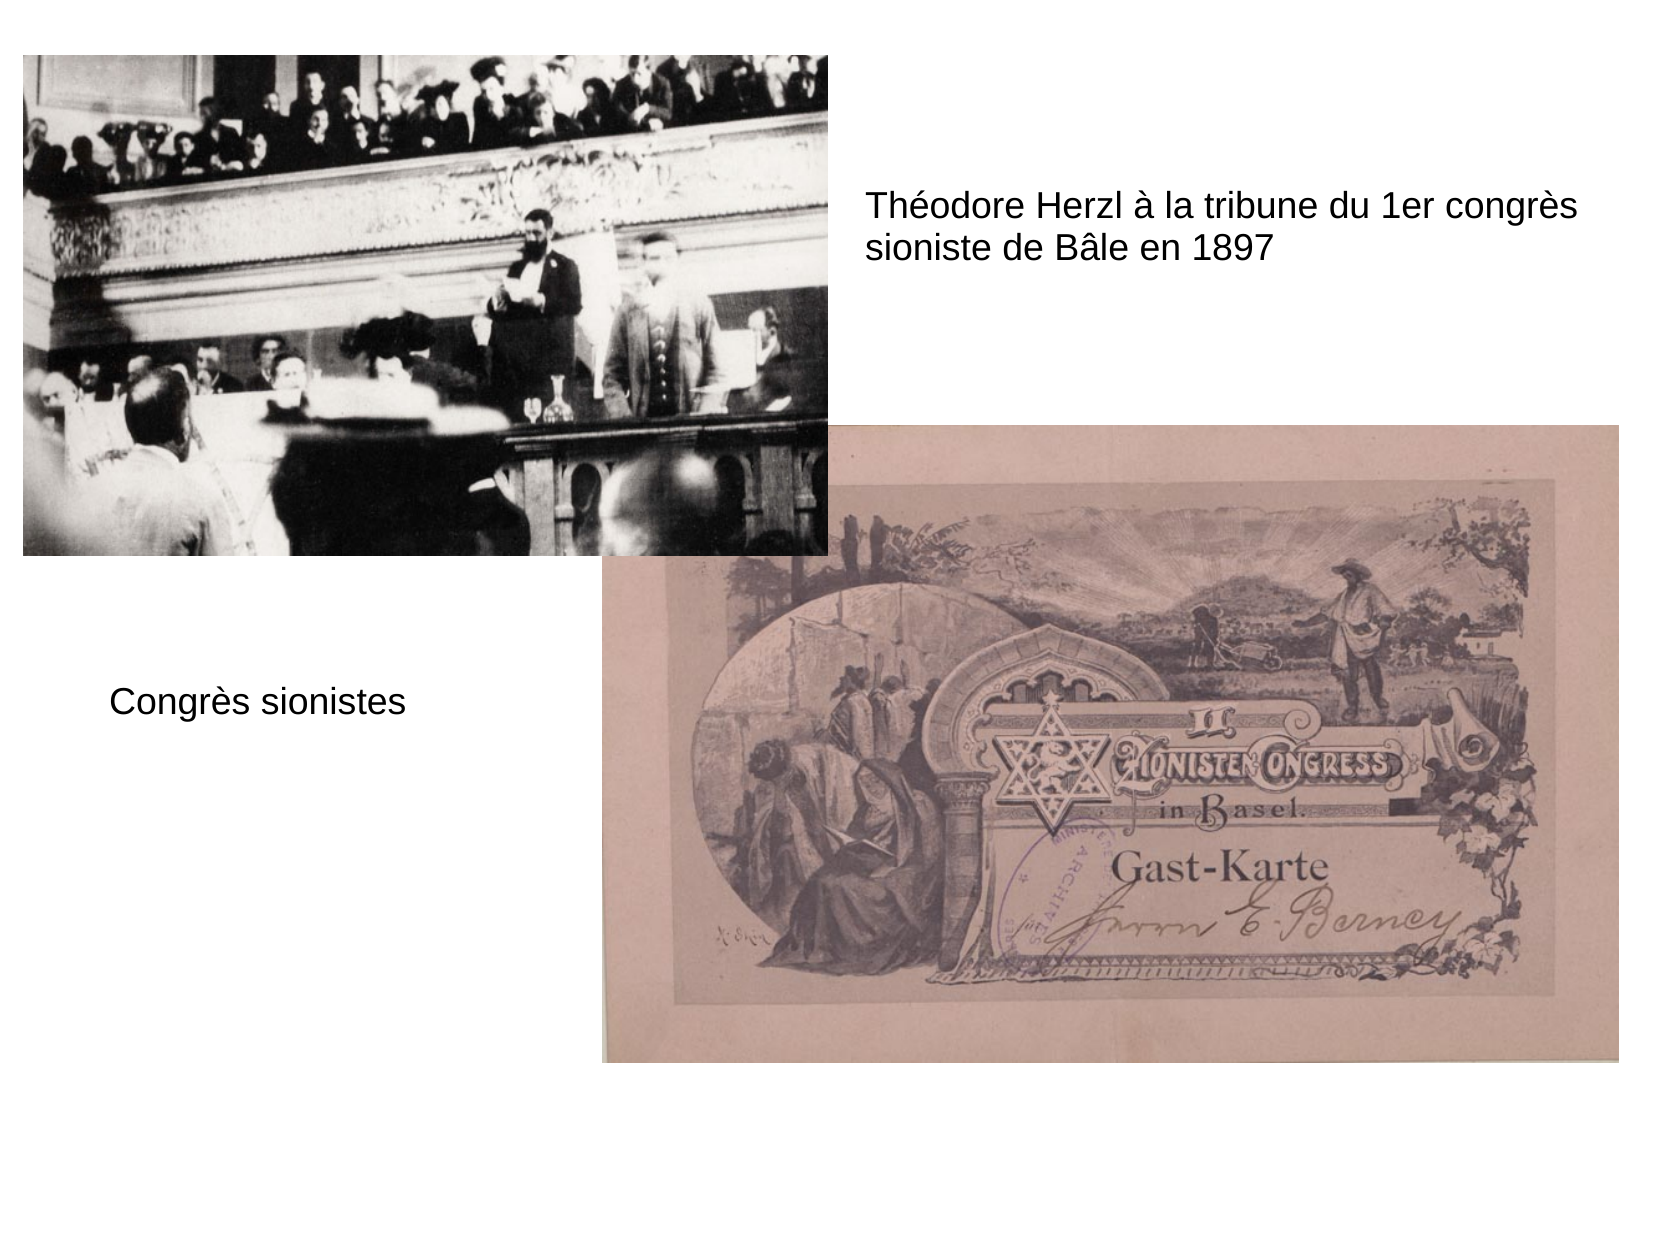

Théodore Herzl à la tribune du 1er congrès
sioniste de Bâle en 1897
Congrès sionistes